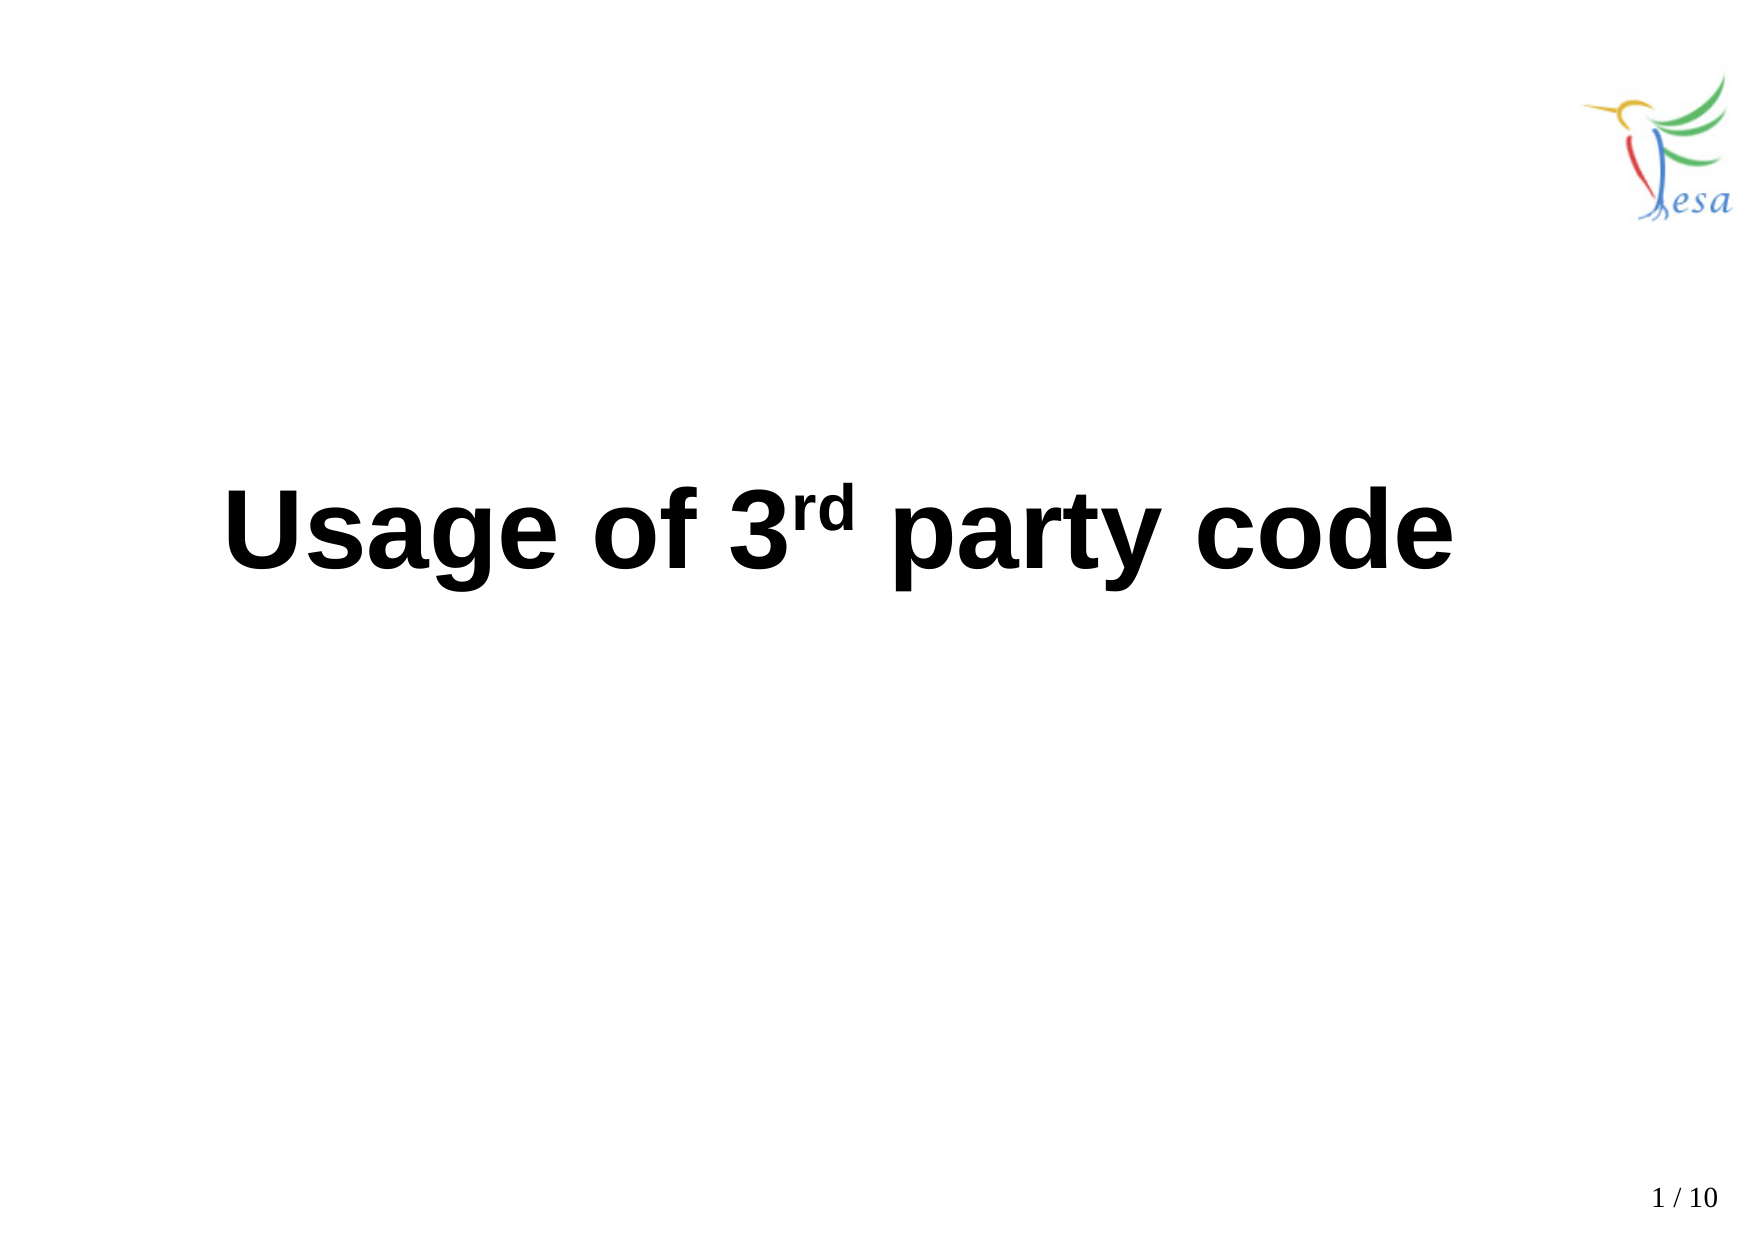

# Usage of 3rd party code
1